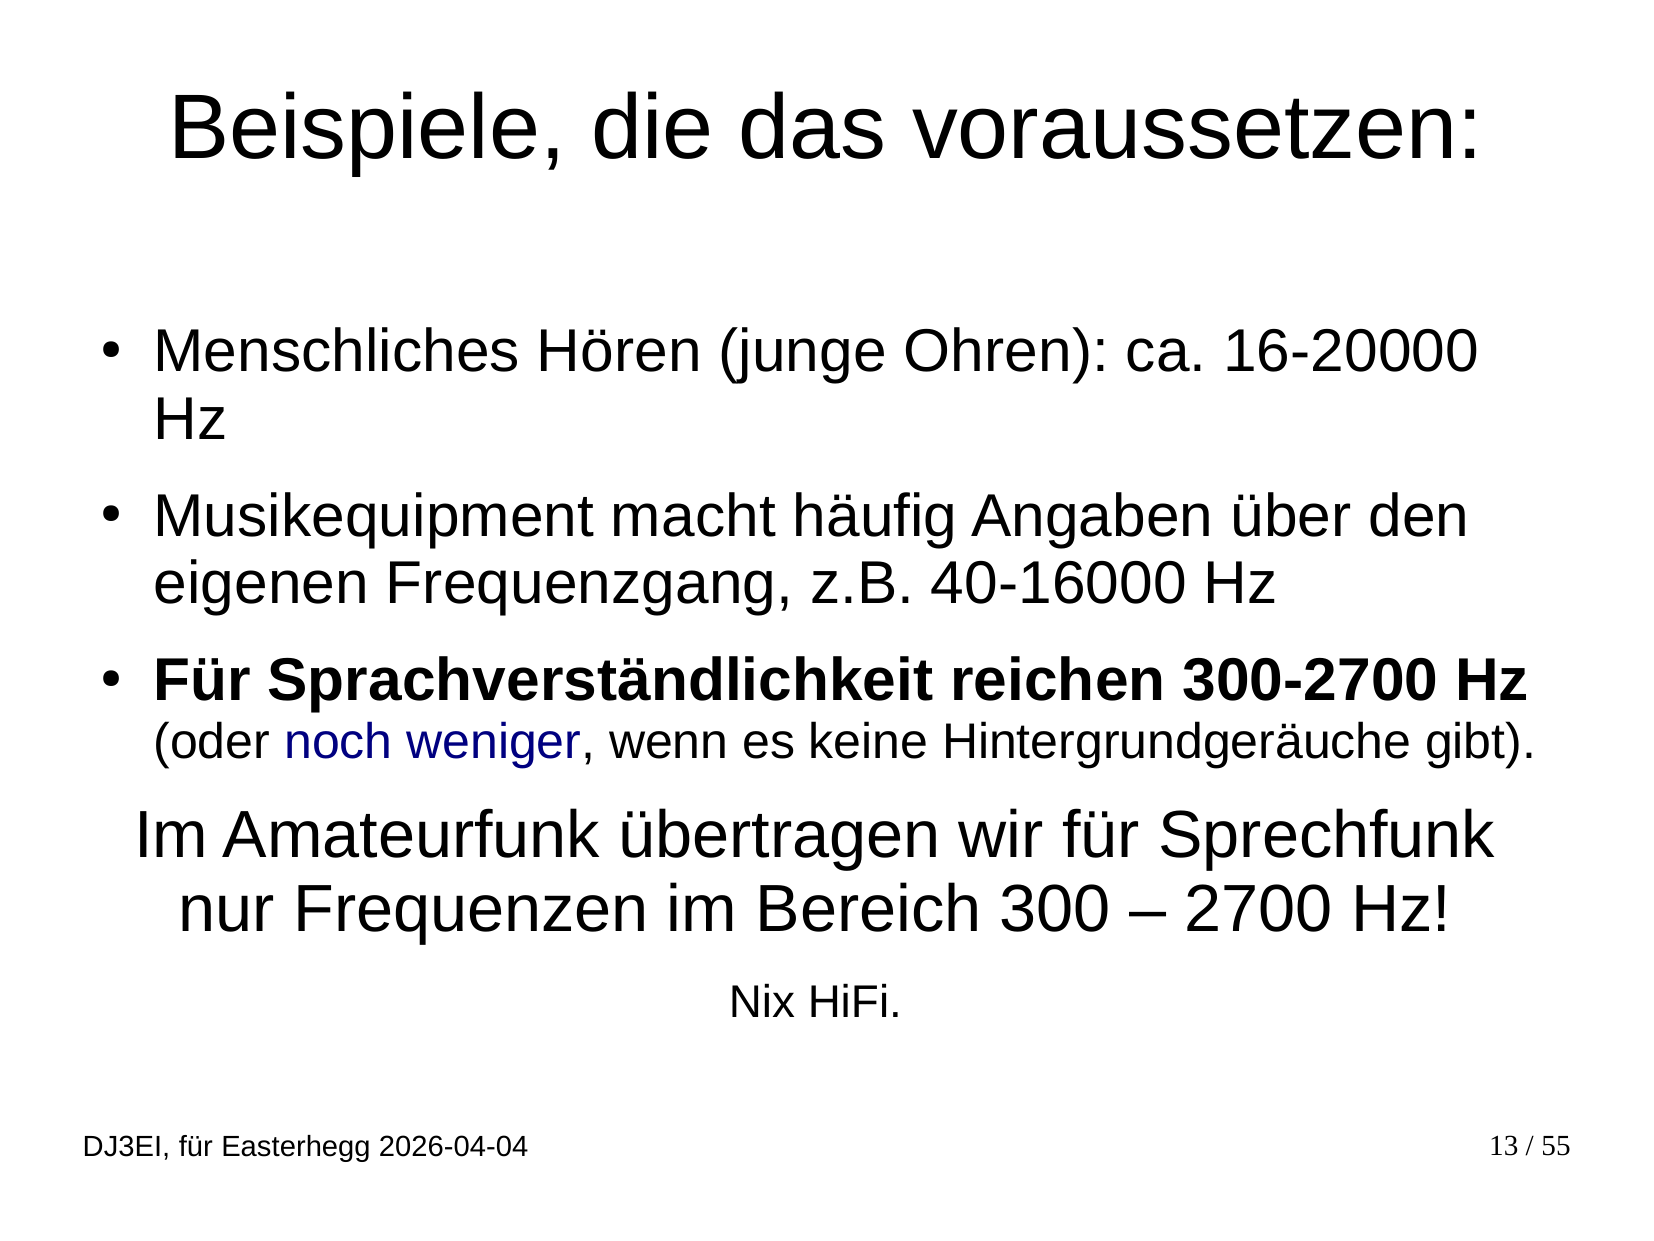

# Beispiele, die das voraussetzen:
Menschliches Hören (junge Ohren): ca. 16-20000 Hz
Musikequipment macht häufig Angaben über den eigenen Frequenzgang, z.B. 40-16000 Hz
Für Sprachverständlichkeit reichen 300-2700 Hz
(oder noch weniger, wenn es keine Hintergrundgeräuche gibt).
Im Amateurfunk übertragen wir für Sprechfunk
nur Frequenzen im Bereich 300 – 2700 Hz!
Nix HiFi.
13